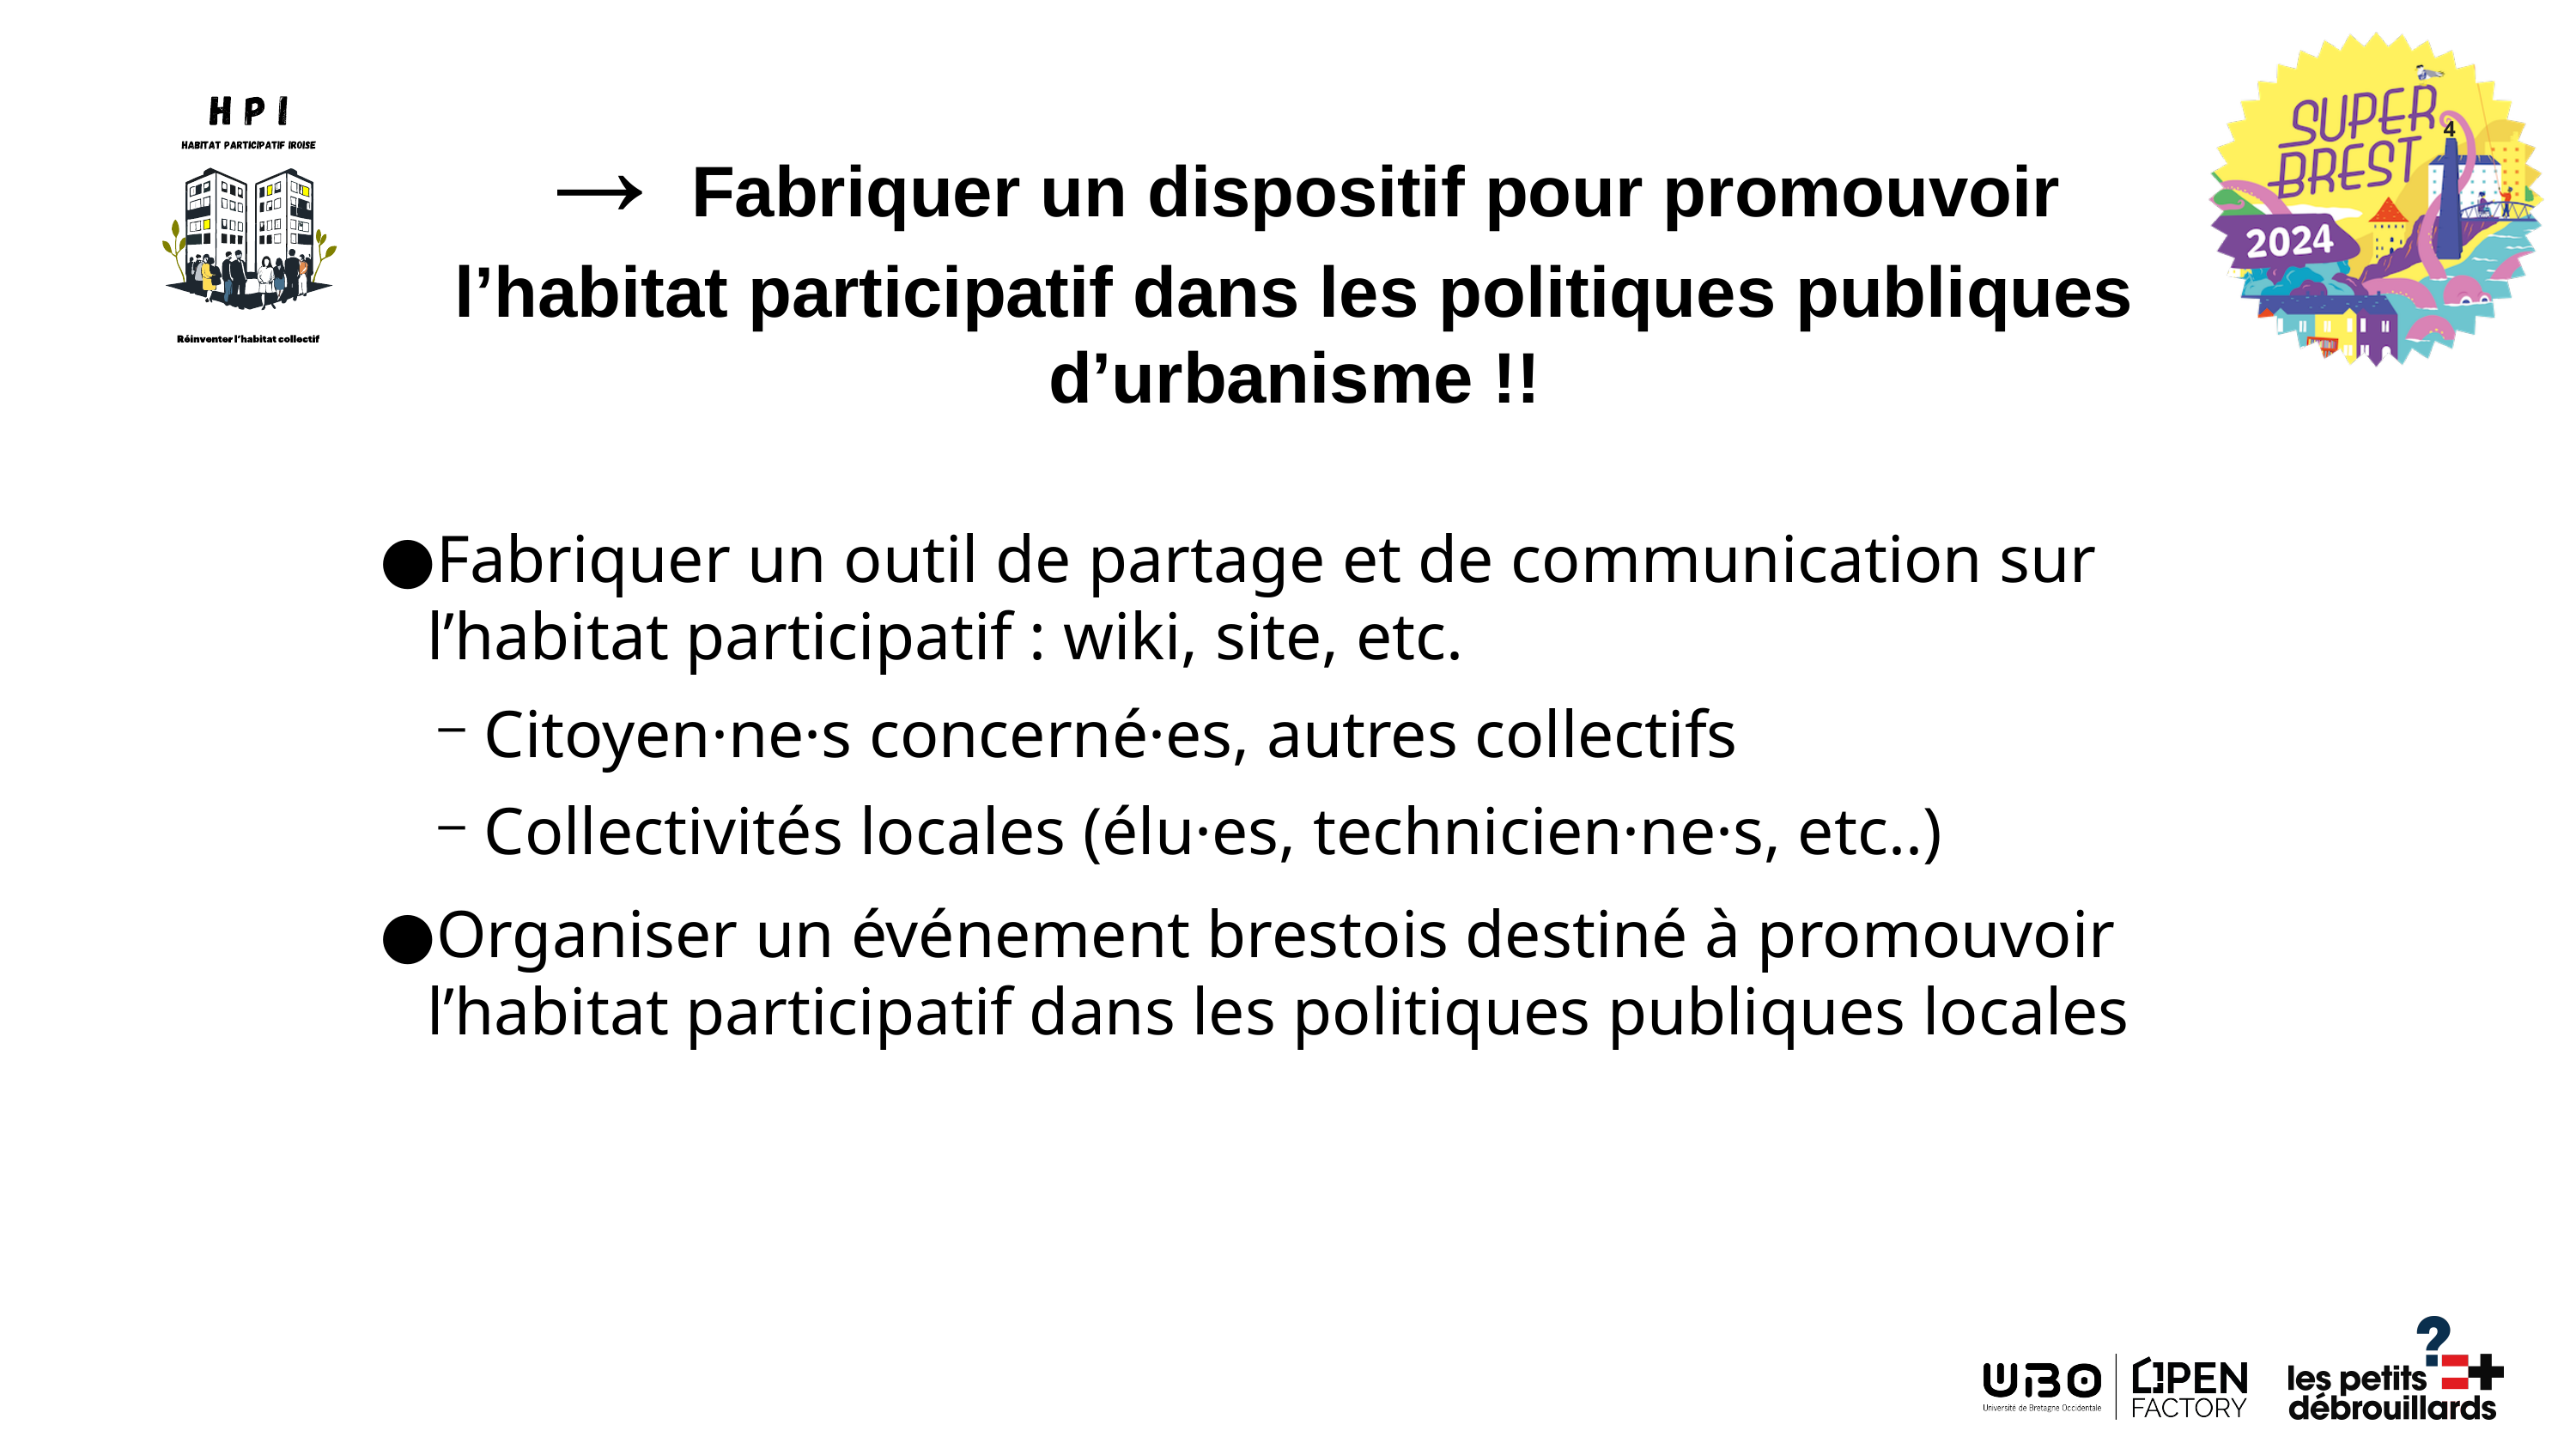

# → Fabriquer un dispositif pour promouvoir l’habitat participatif dans les politiques publiques d’urbanisme !!
Fabriquer un outil de partage et de communication sur l’habitat participatif : wiki, site, etc.
Citoyen·ne·s concerné·es, autres collectifs
Collectivités locales (élu·es, technicien·ne·s, etc..)
Organiser un événement brestois destiné à promouvoir l’habitat participatif dans les politiques publiques locales